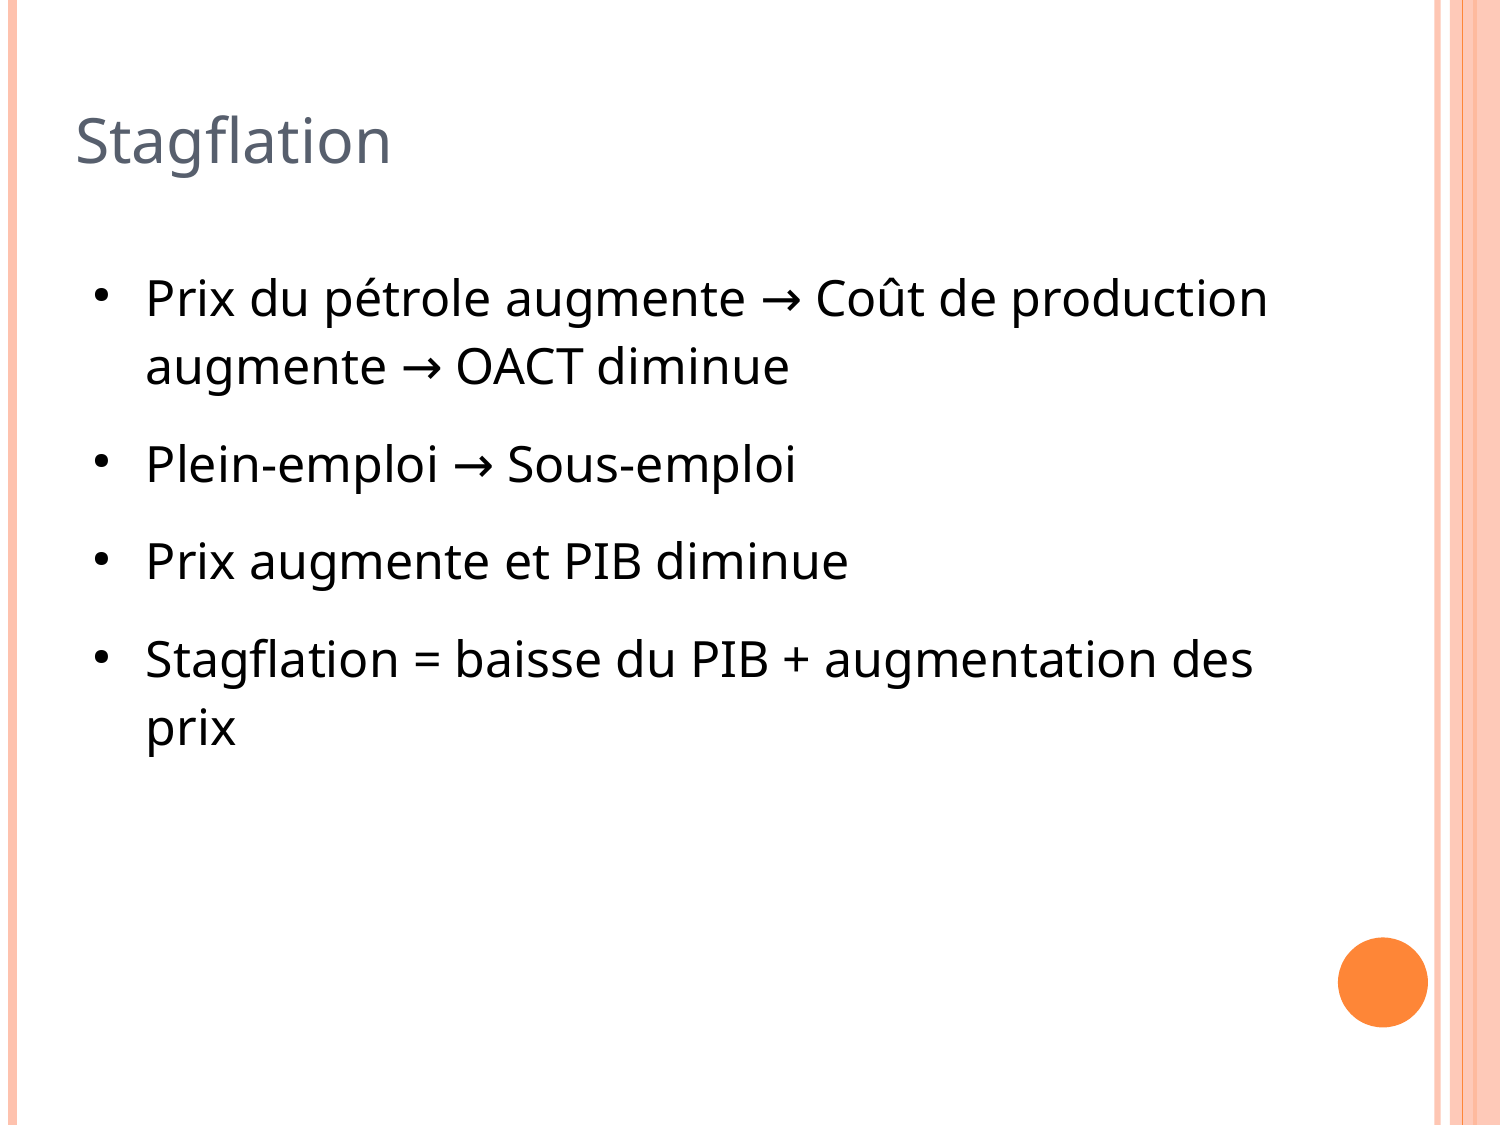

# Stagflation
Prix du pétrole augmente → Coût de production augmente → OACT diminue
Plein-emploi → Sous-emploi
Prix augmente et PIB diminue
Stagflation = baisse du PIB + augmentation des prix